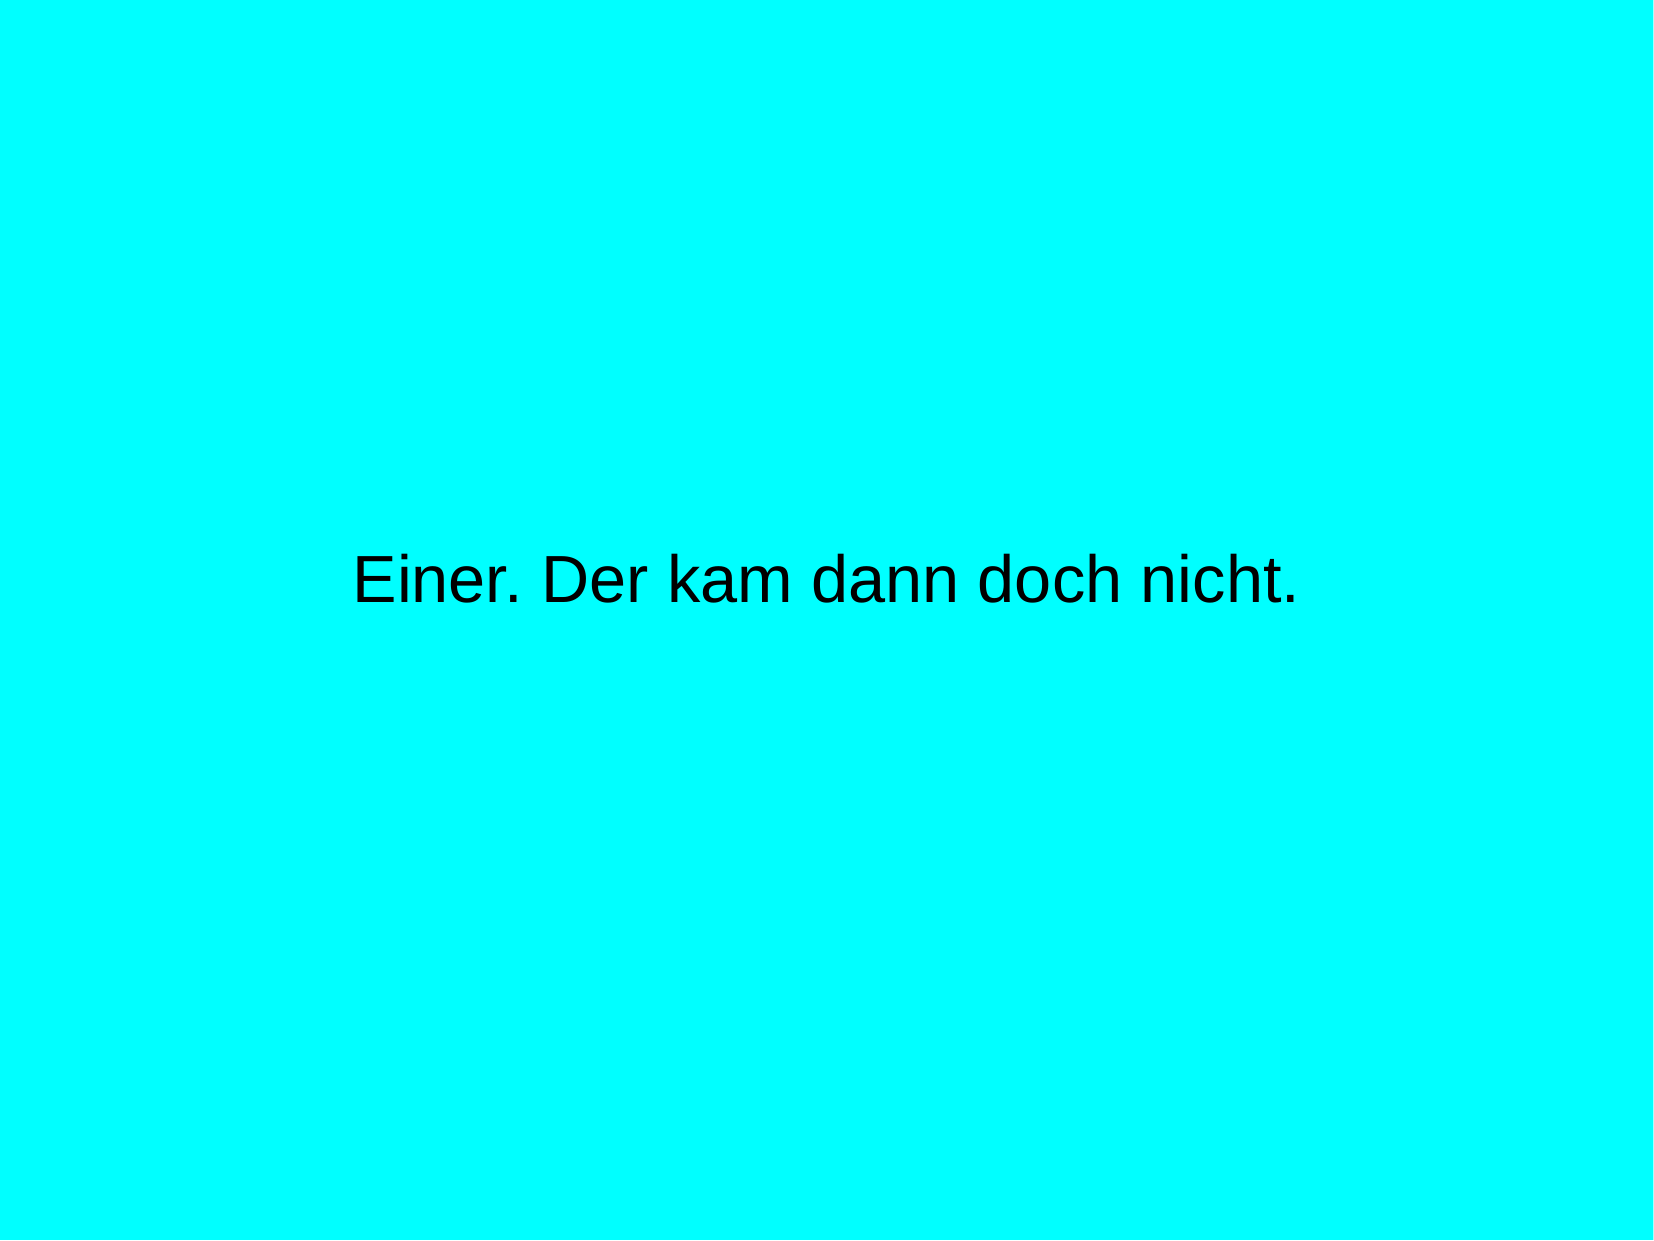

# Einer. Der kam dann doch nicht.